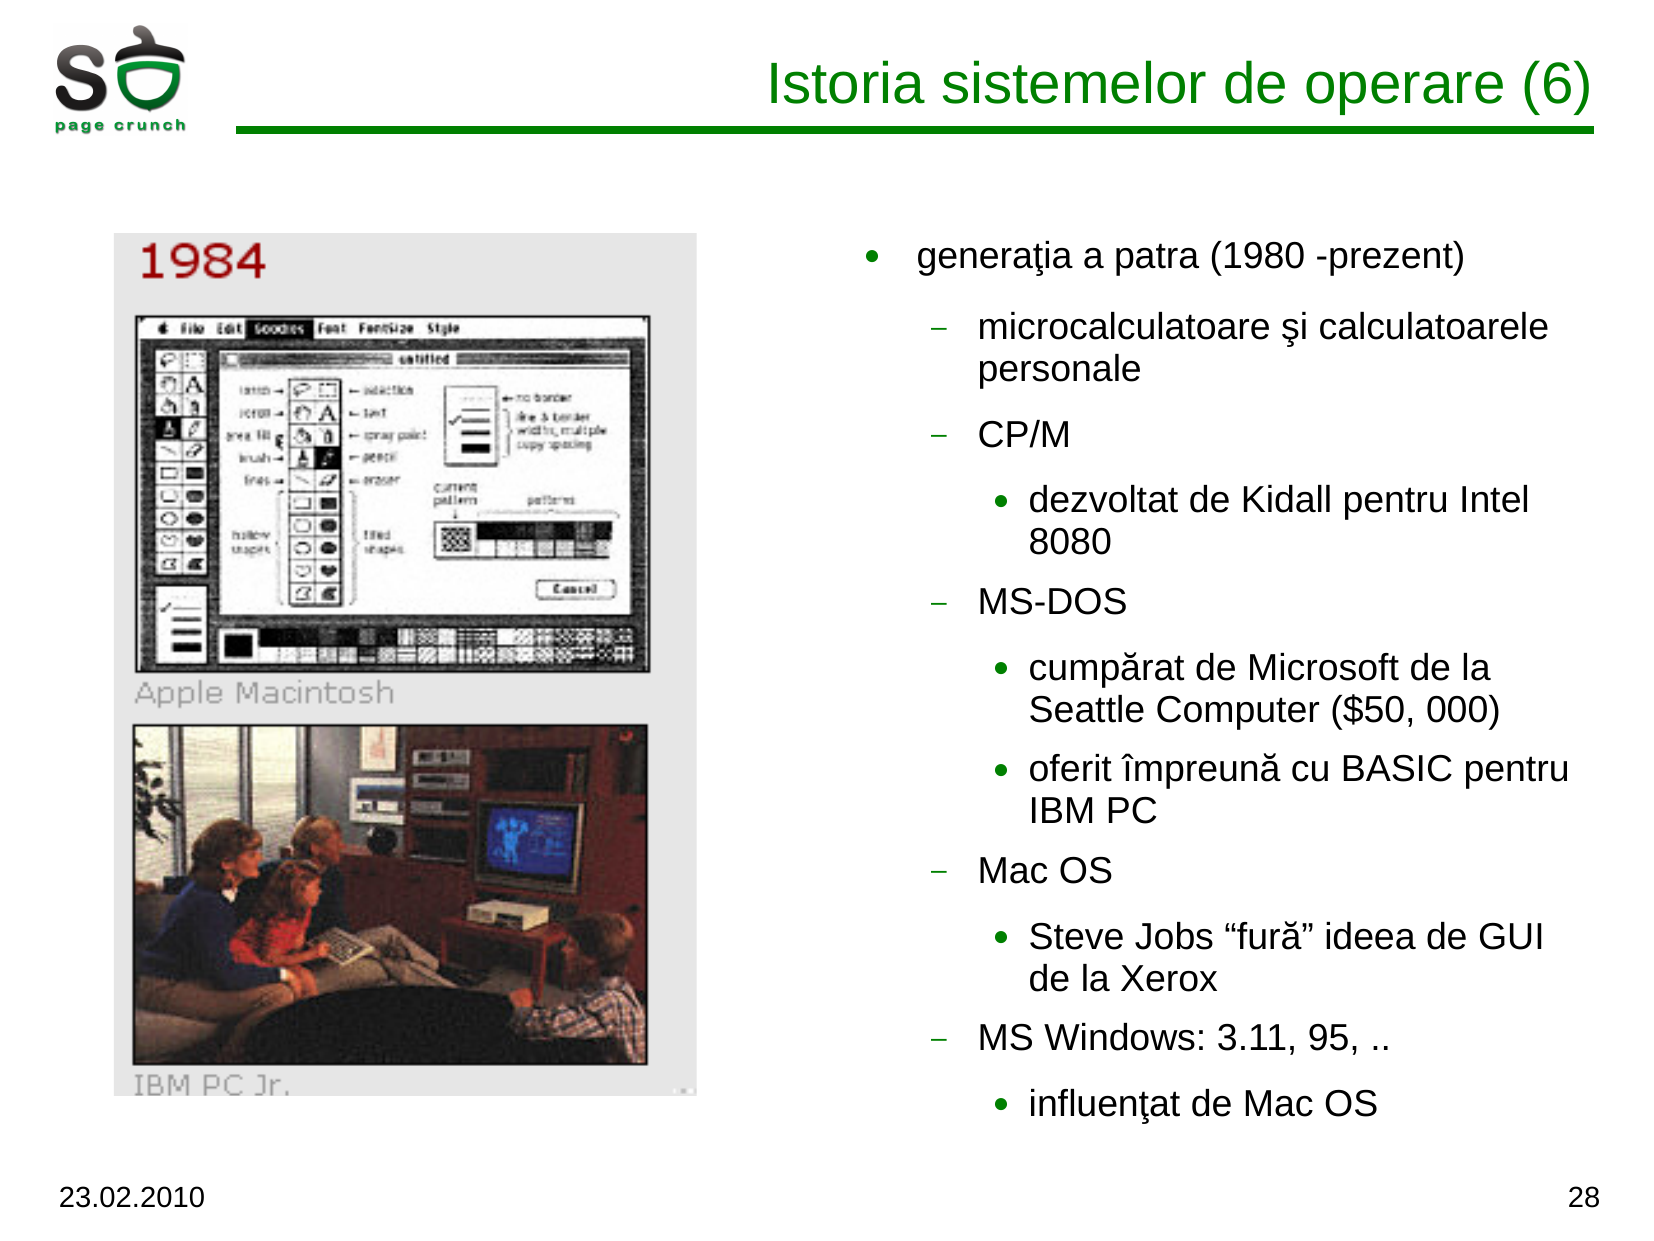

# Istoria sistemelor de operare (6)
generaţia a patra (1980 -prezent)
microcalculatoare şi calculatoarele personale
CP/M
dezvoltat de Kidall pentru Intel 8080
MS-DOS
cumpărat de Microsoft de la Seattle Computer ($50, 000)
oferit împreună cu BASIC pentru IBM PC
Mac OS
Steve Jobs “fură” ideea de GUI de la Xerox
MS Windows: 3.11, 95, ..
influenţat de Mac OS
23.02.2010
28